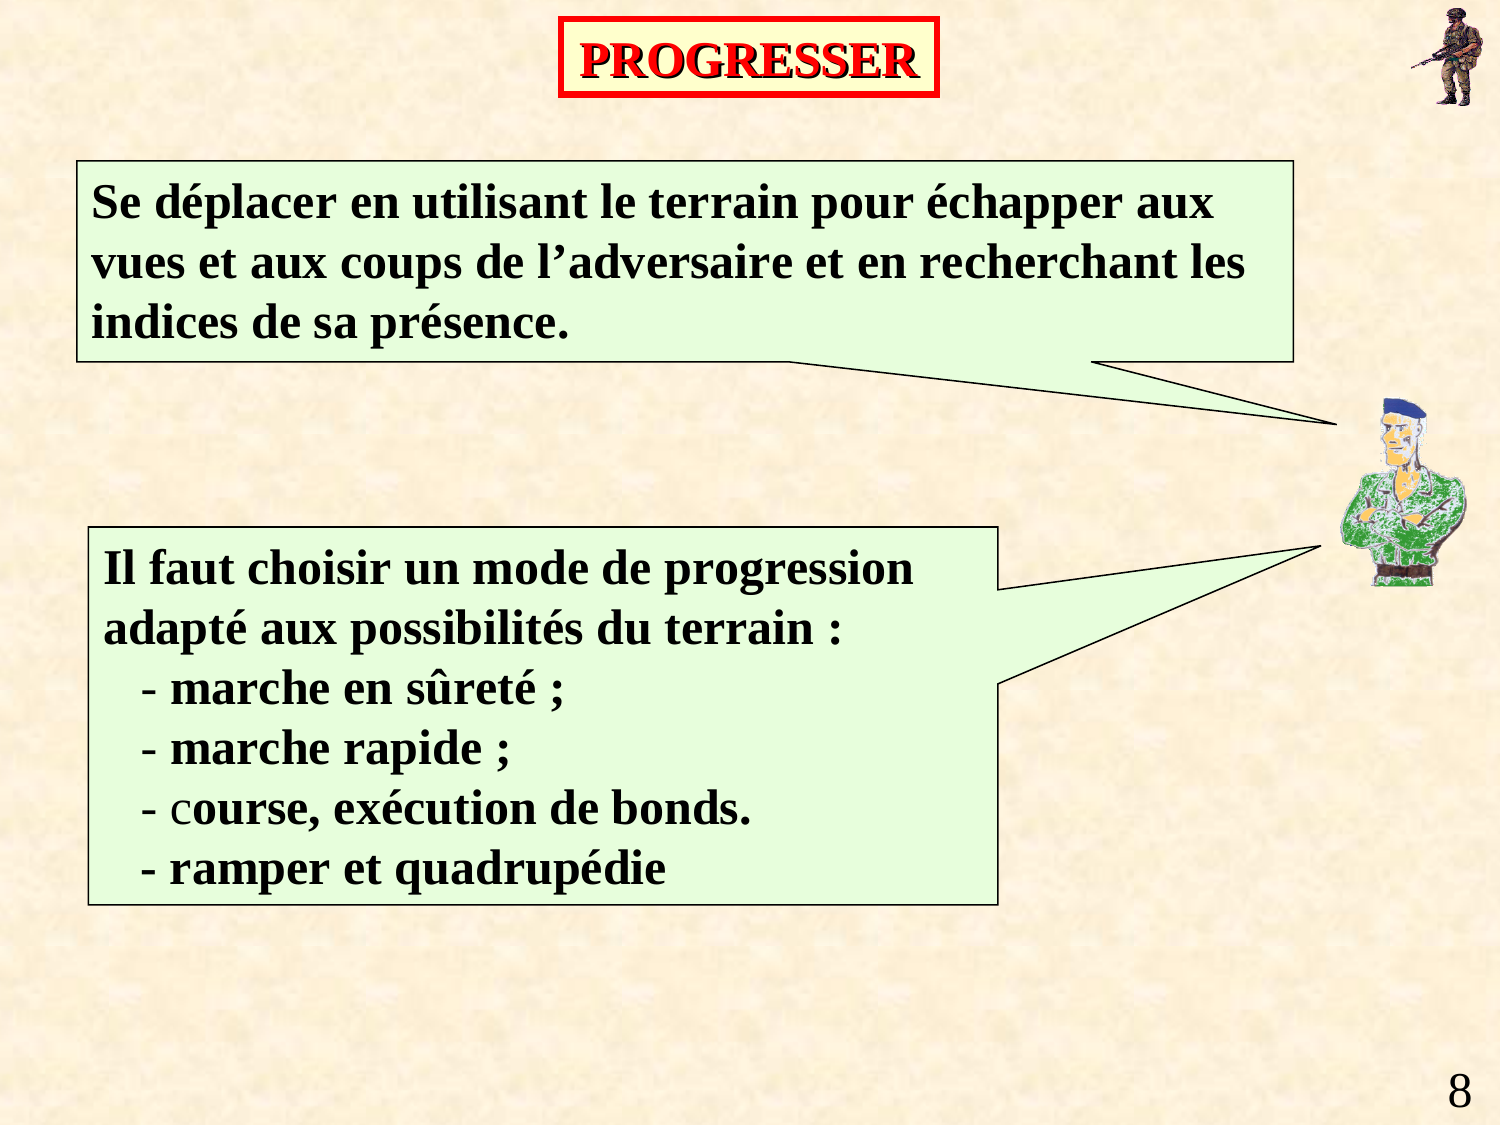

PROGRESSER
Se déplacer en utilisant le terrain pour échapper aux vues et aux coups de l’adversaire et en recherchant les indices de sa présence.
Il faut choisir un mode de progression adapté aux possibilités du terrain :
 - marche en sûreté ;
 - marche rapide ;
 - course, exécution de bonds.
 - ramper et quadrupédie
8